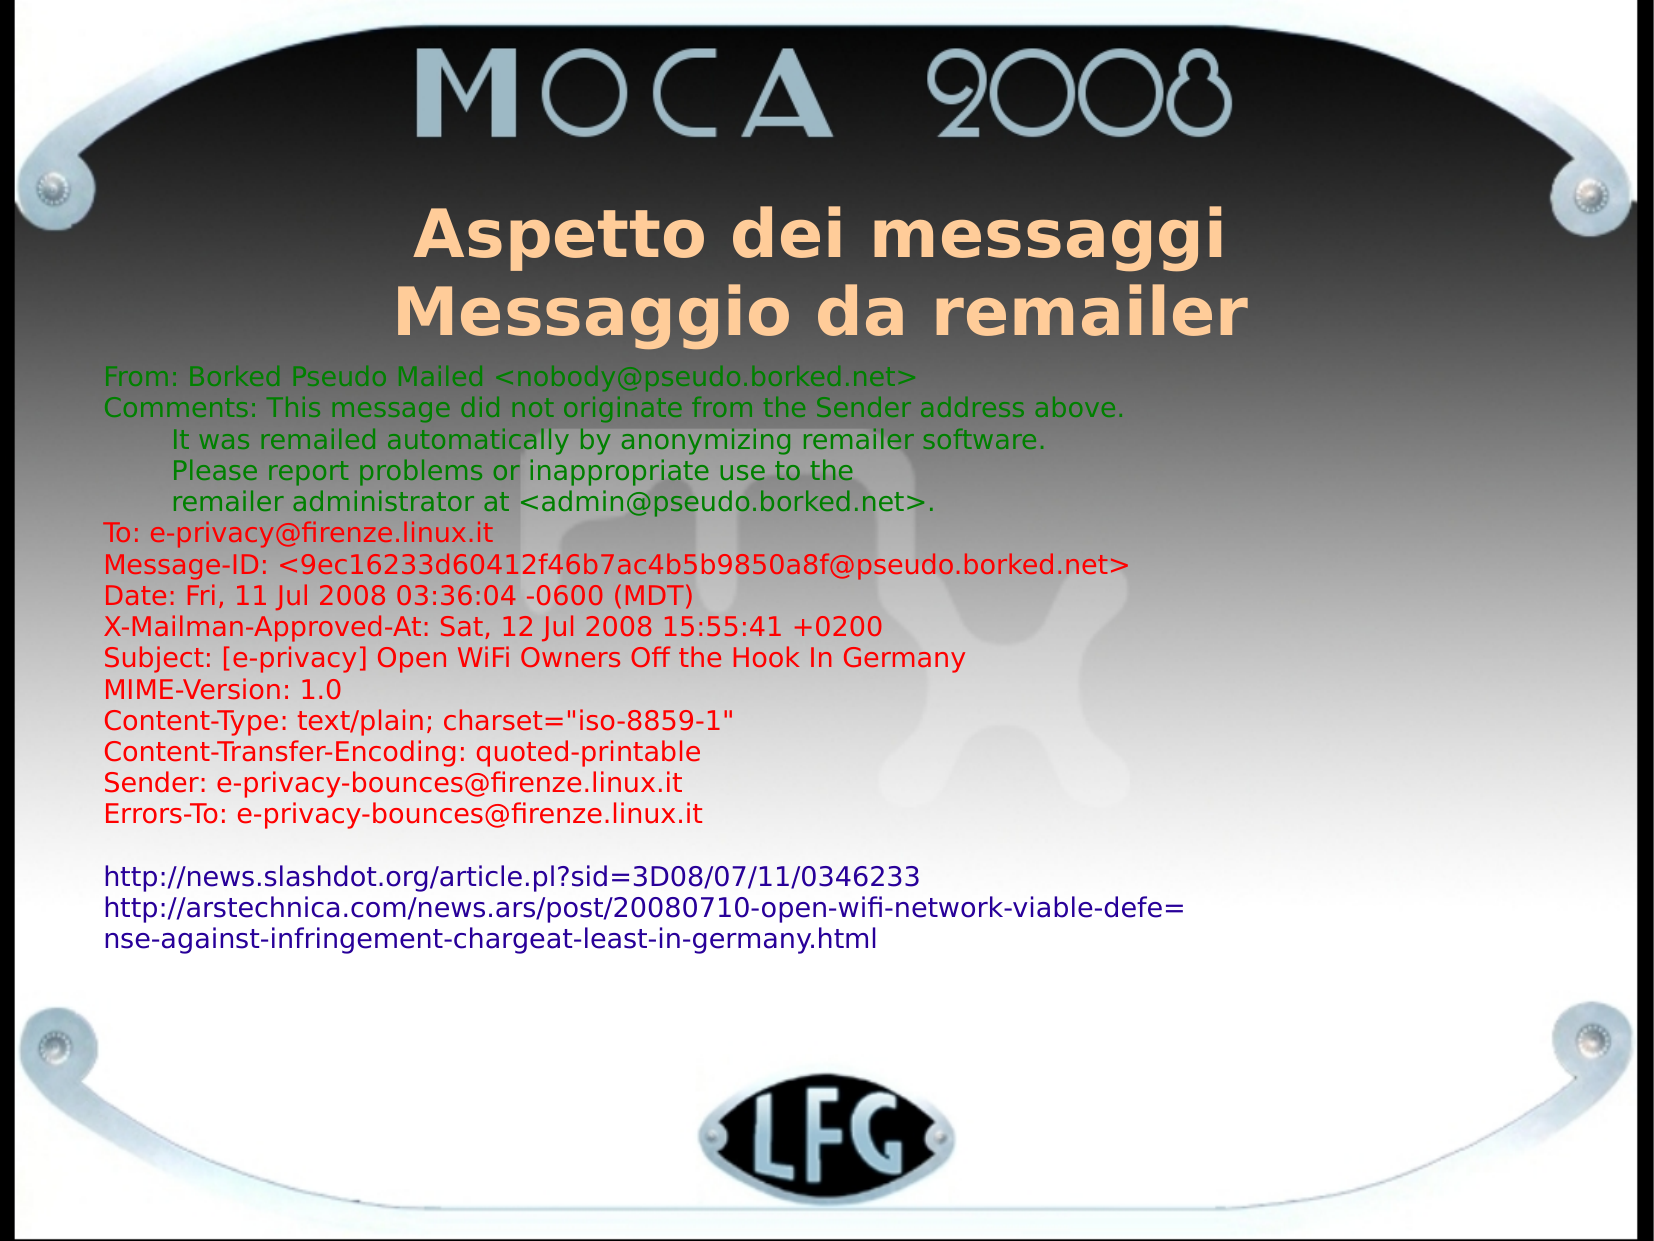

# Aspetto dei messaggi Messaggio da remailer
From: Borked Pseudo Mailed <nobody@pseudo.borked.net>
Comments: This message did not originate from the Sender address above.
 It was remailed automatically by anonymizing remailer software.
 Please report problems or inappropriate use to the
 remailer administrator at <admin@pseudo.borked.net>.
To: e-privacy@firenze.linux.it
Message-ID: <9ec16233d60412f46b7ac4b5b9850a8f@pseudo.borked.net>
Date: Fri, 11 Jul 2008 03:36:04 -0600 (MDT)
X-Mailman-Approved-At: Sat, 12 Jul 2008 15:55:41 +0200
Subject: [e-privacy] Open WiFi Owners Off the Hook In Germany
MIME-Version: 1.0
Content-Type: text/plain; charset="iso-8859-1"
Content-Transfer-Encoding: quoted-printable
Sender: e-privacy-bounces@firenze.linux.it
Errors-To: e-privacy-bounces@firenze.linux.it
http://news.slashdot.org/article.pl?sid=3D08/07/11/0346233
http://arstechnica.com/news.ars/post/20080710-open-wifi-network-viable-defe=
nse-against-infringement-chargeat-least-in-germany.html